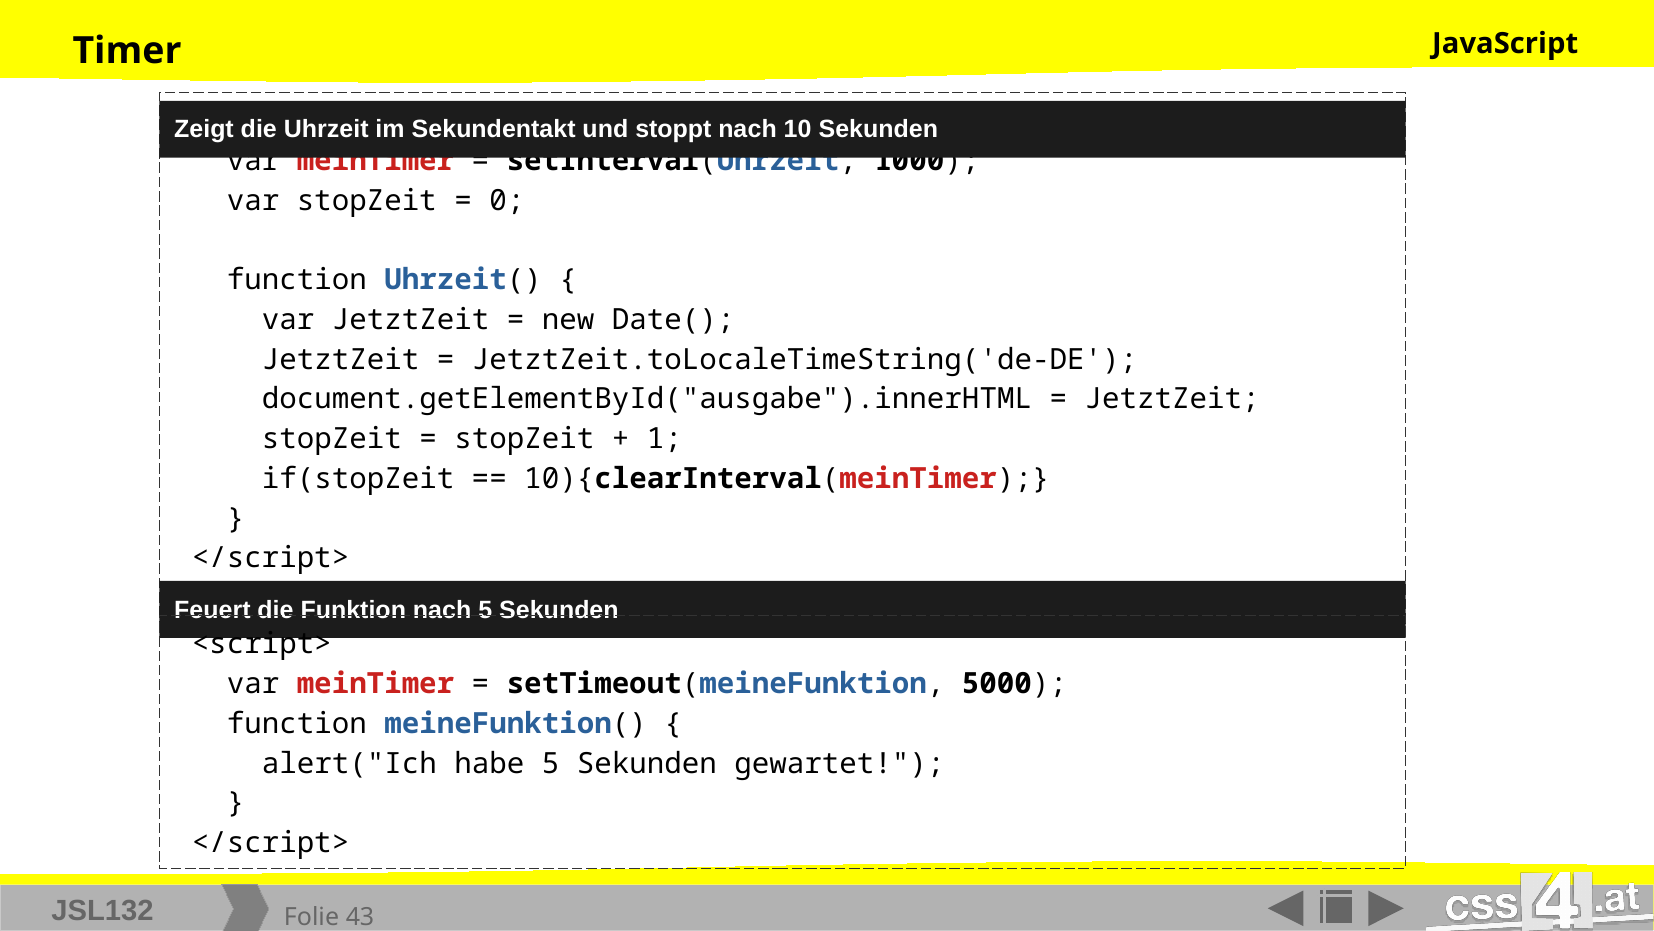

JavaScript
Timer
<script>
 var meinTimer = setInterval(Uhrzeit, 1000);
 var stopZeit = 0;
 function Uhrzeit() {
 var JetztZeit = new Date();
 JetztZeit = JetztZeit.toLocaleTimeString('de-DE');
 document.getElementById("ausgabe").innerHTML = JetztZeit;
 stopZeit = stopZeit + 1;
 if(stopZeit == 10){clearInterval(meinTimer);}
 }
</script>
<p id="ausgabe"></p>
Zeigt die Uhrzeit im Sekundentakt und stoppt nach 10 Sekunden
Feuert die Funktion nach 5 Sekunden
<script>
 var meinTimer = setTimeout(meineFunktion, 5000);
 function meineFunktion() {
 alert("Ich habe 5 Sekunden gewartet!");
 }
</script>
JSL132
Folie